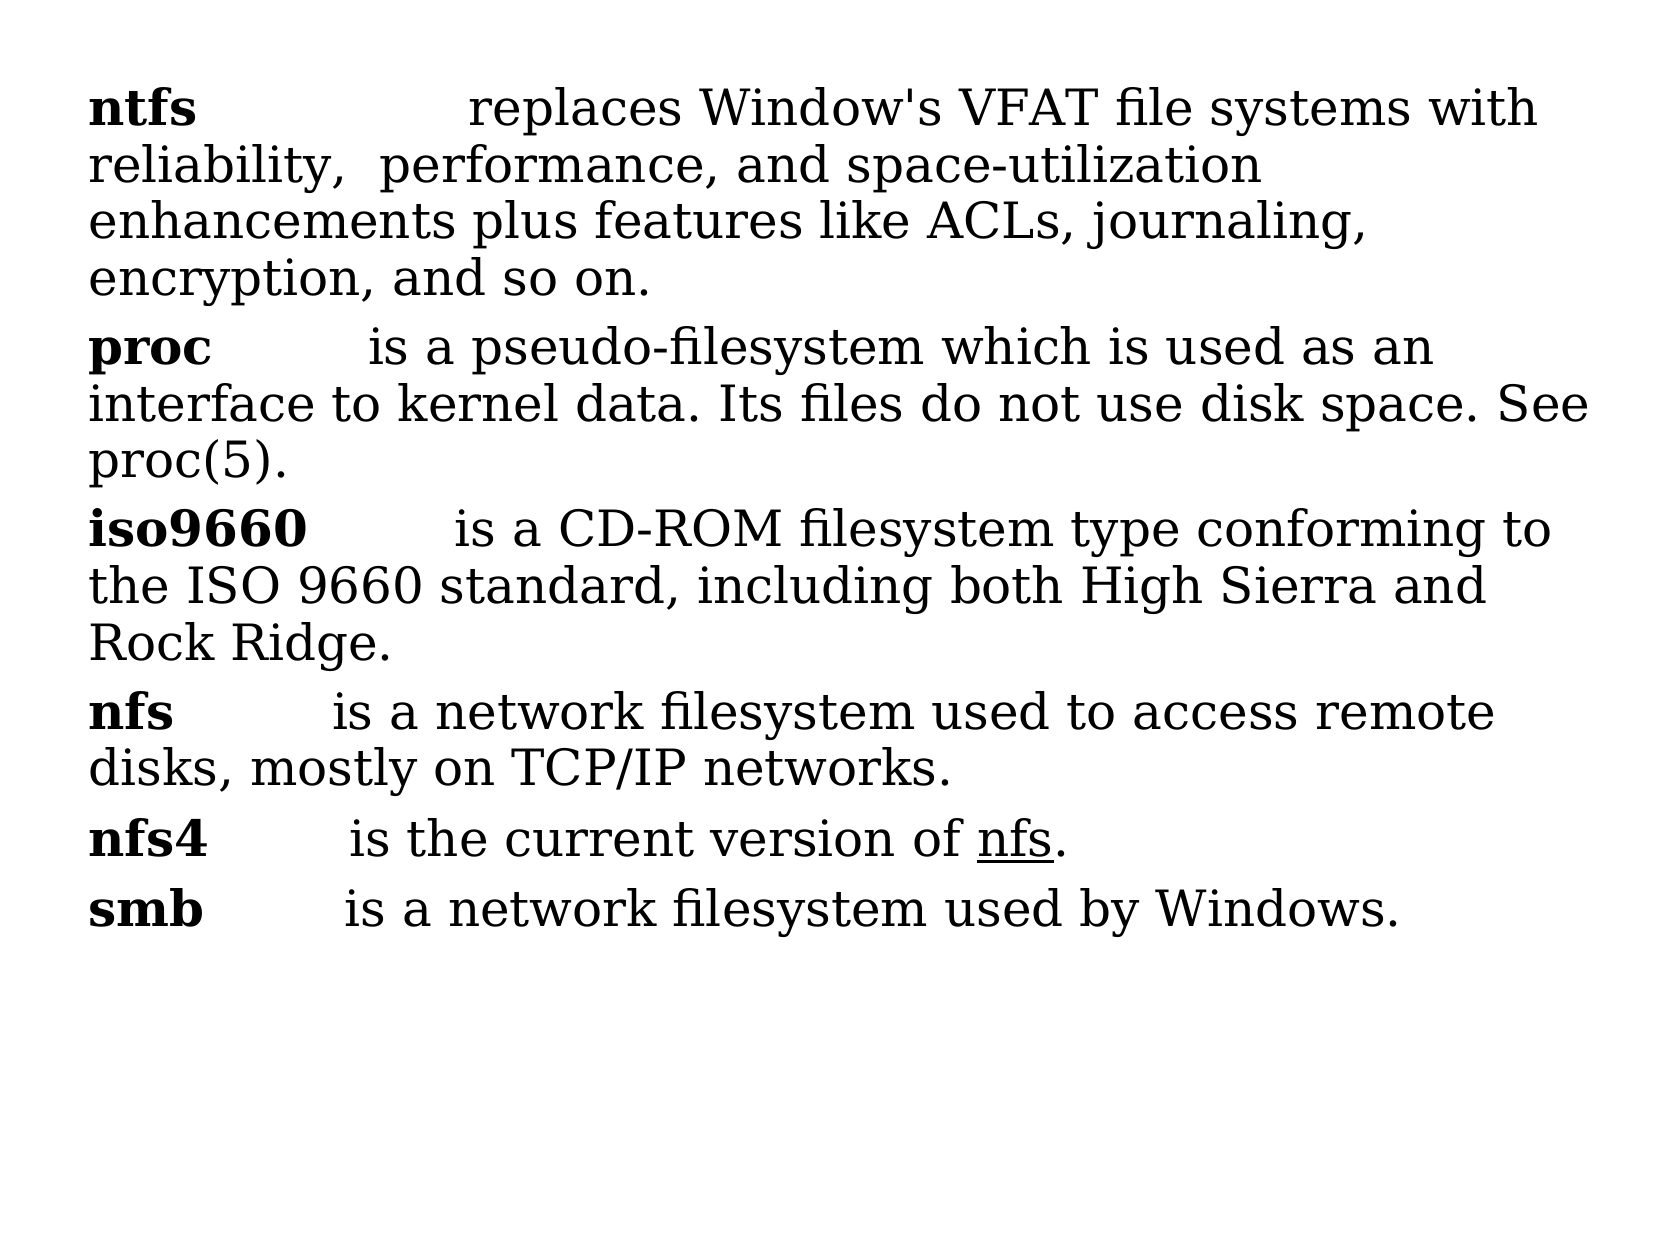

ntfs replaces Window's VFAT file systems with reliability, performance, and space-utilization enhancements plus features like ACLs, journaling, encryption, and so on.
proc        is a pseudo-filesystem which is used as an interface to kernel data. Its files do not use disk space. See proc(5).
iso9660   is a CD-ROM filesystem type conforming to the ISO 9660 standard, including both High Sierra and Rock Ridge.
nfs         is a network filesystem used to access remote disks, mostly on TCP/IP networks.
nfs4        is the current version of nfs.
smb        is a network filesystem used by Windows.